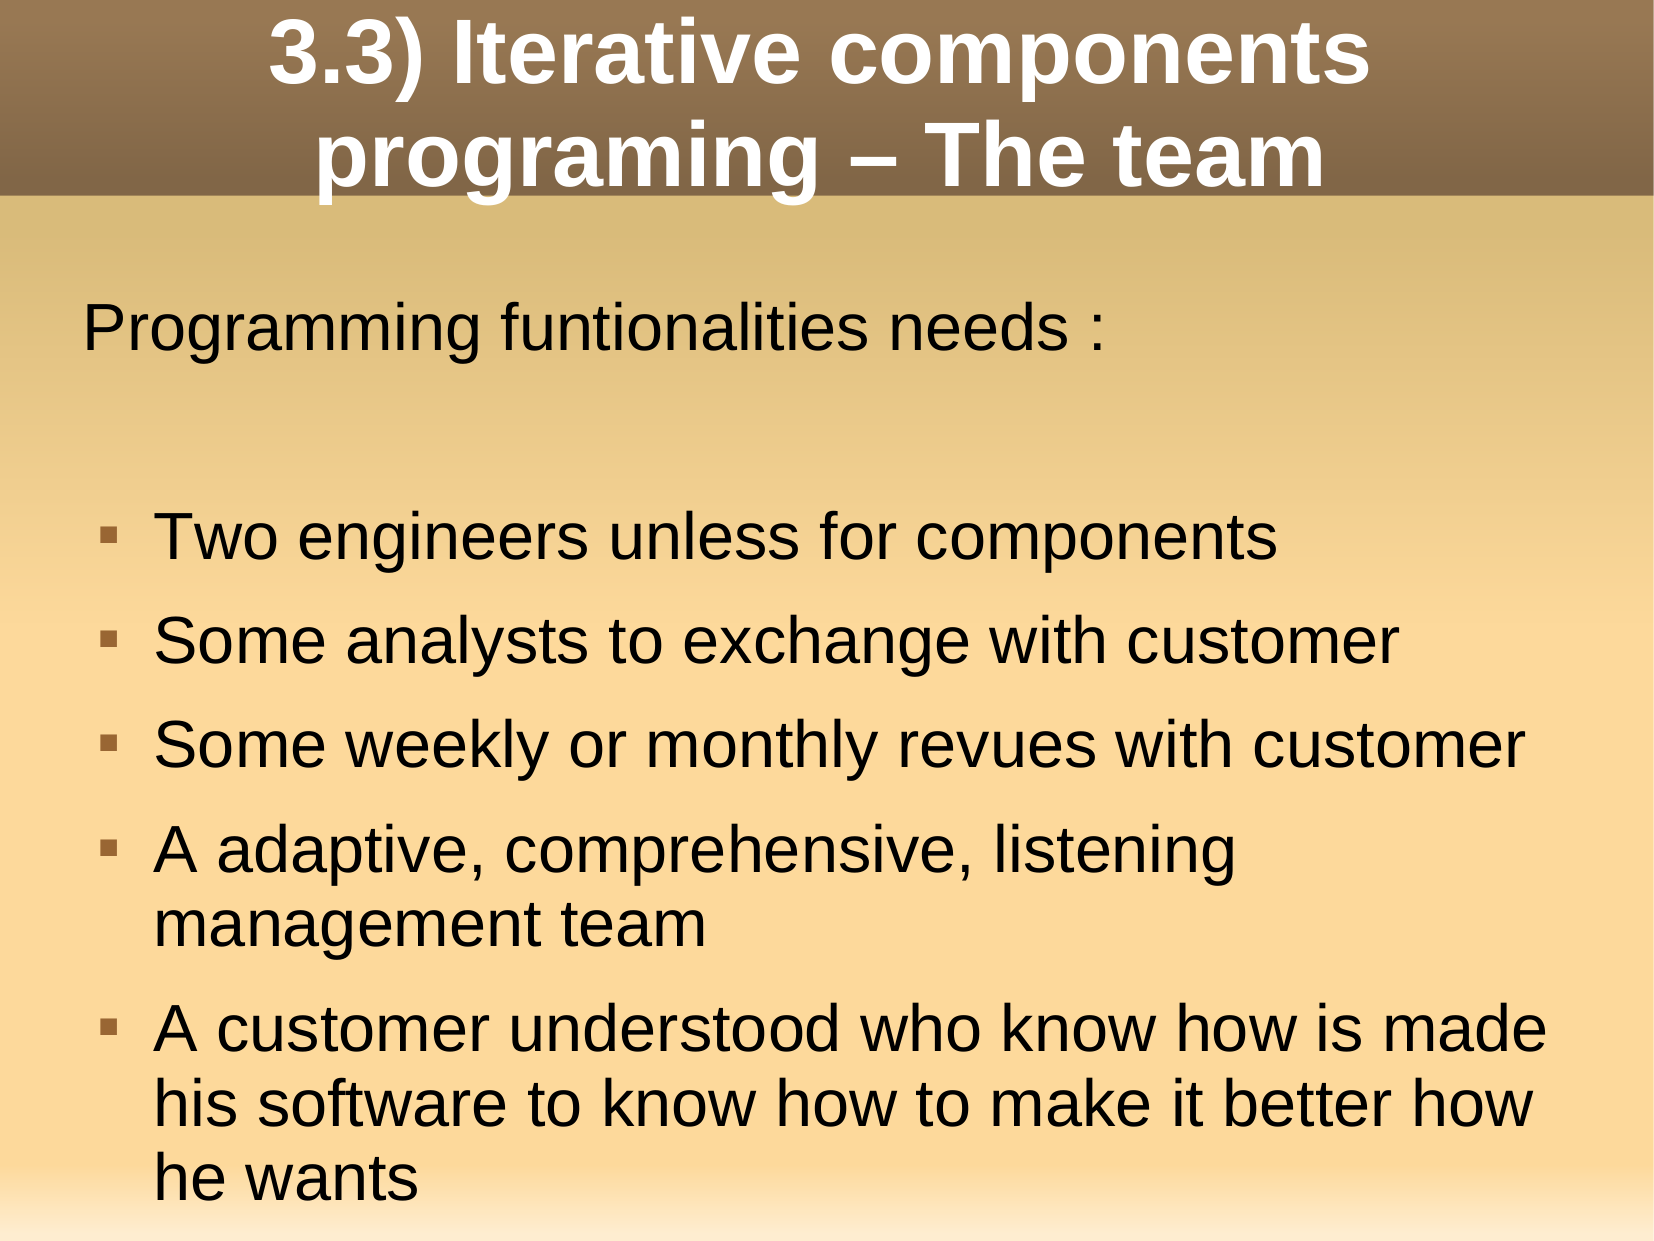

# 3.3) Iterative components programing – The team
Programming funtionalities needs :
Two engineers unless for components
Some analysts to exchange with customer
Some weekly or monthly revues with customer
A adaptive, comprehensive, listening management team
A customer understood who know how is made his software to know how to make it better how he wants